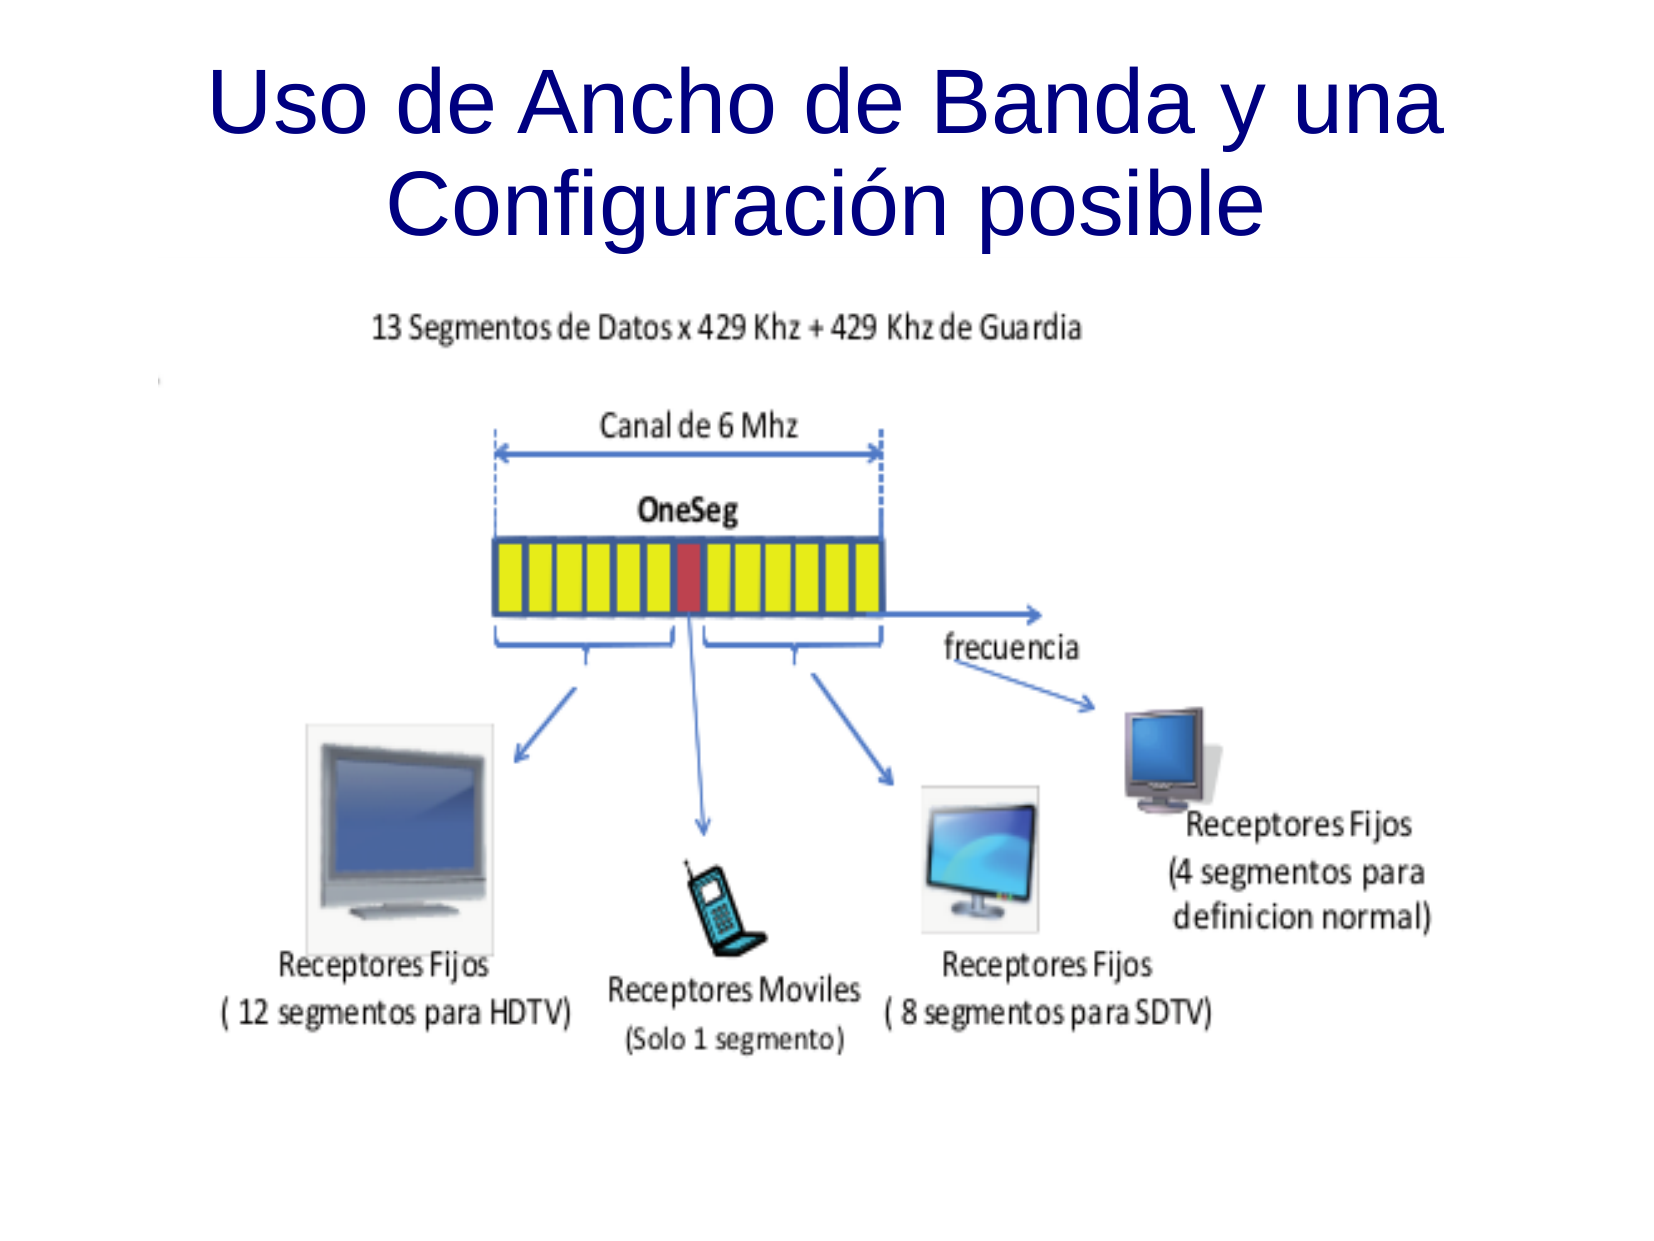

# Uso de Ancho de Banda y una Configuración posible